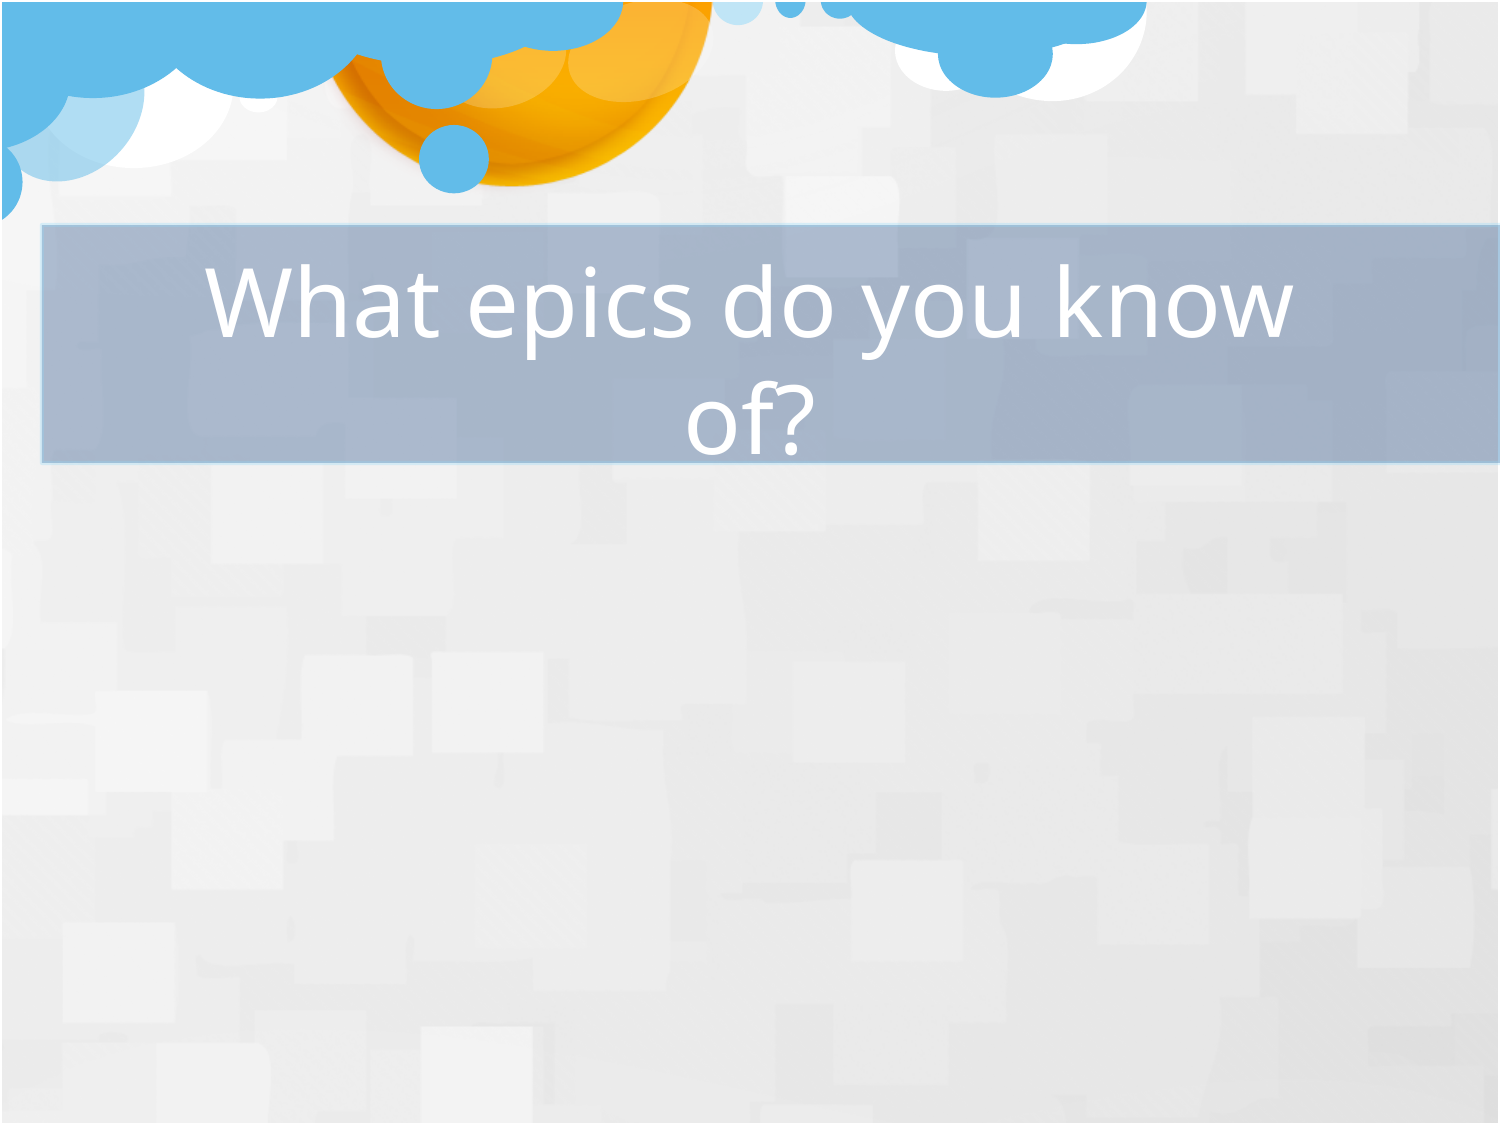

# What epics do you know of?